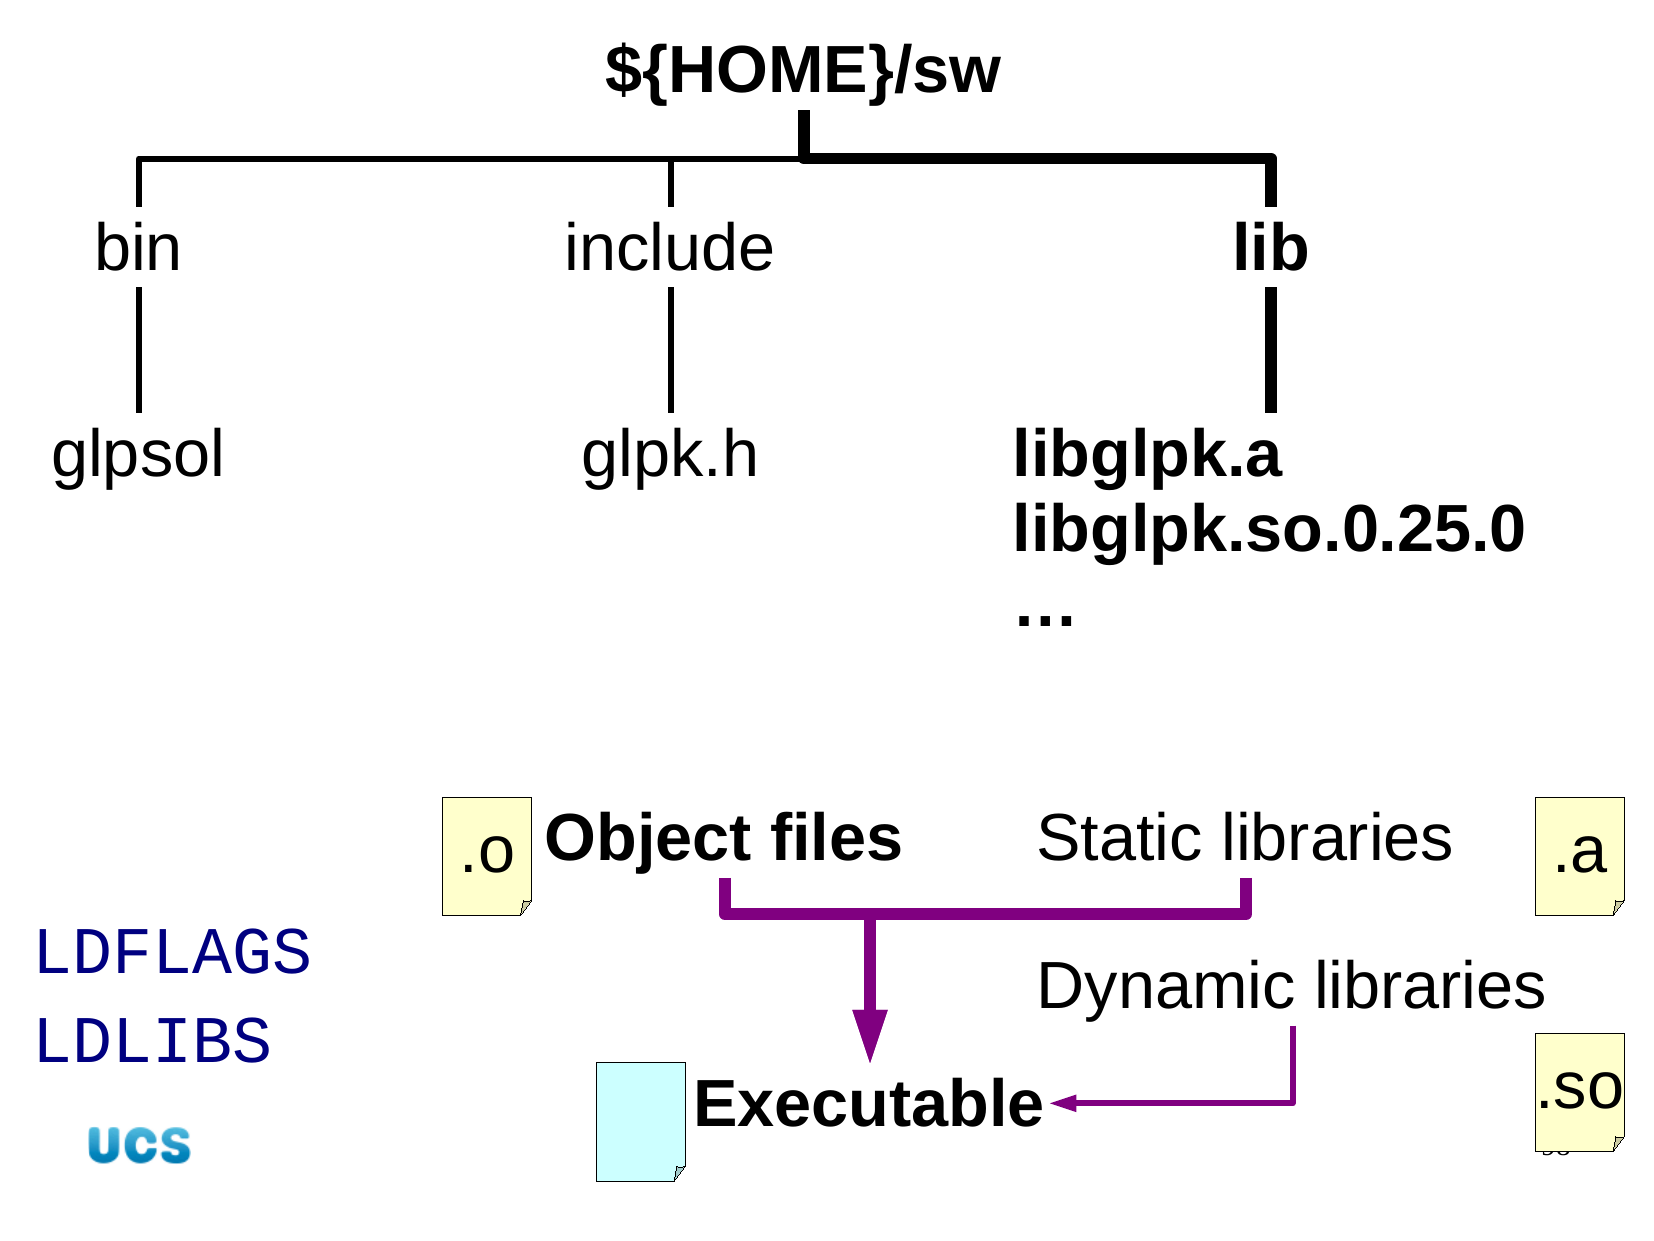

${HOME}/sw
bin
include
lib
glpsol
glpk.h
libglpk.a
libglpk.so.0.25.0
…
.o
Object files
Static libraries
.a
LDFLAGS
Dynamic libraries
LDLIBS
.so
Executable
98